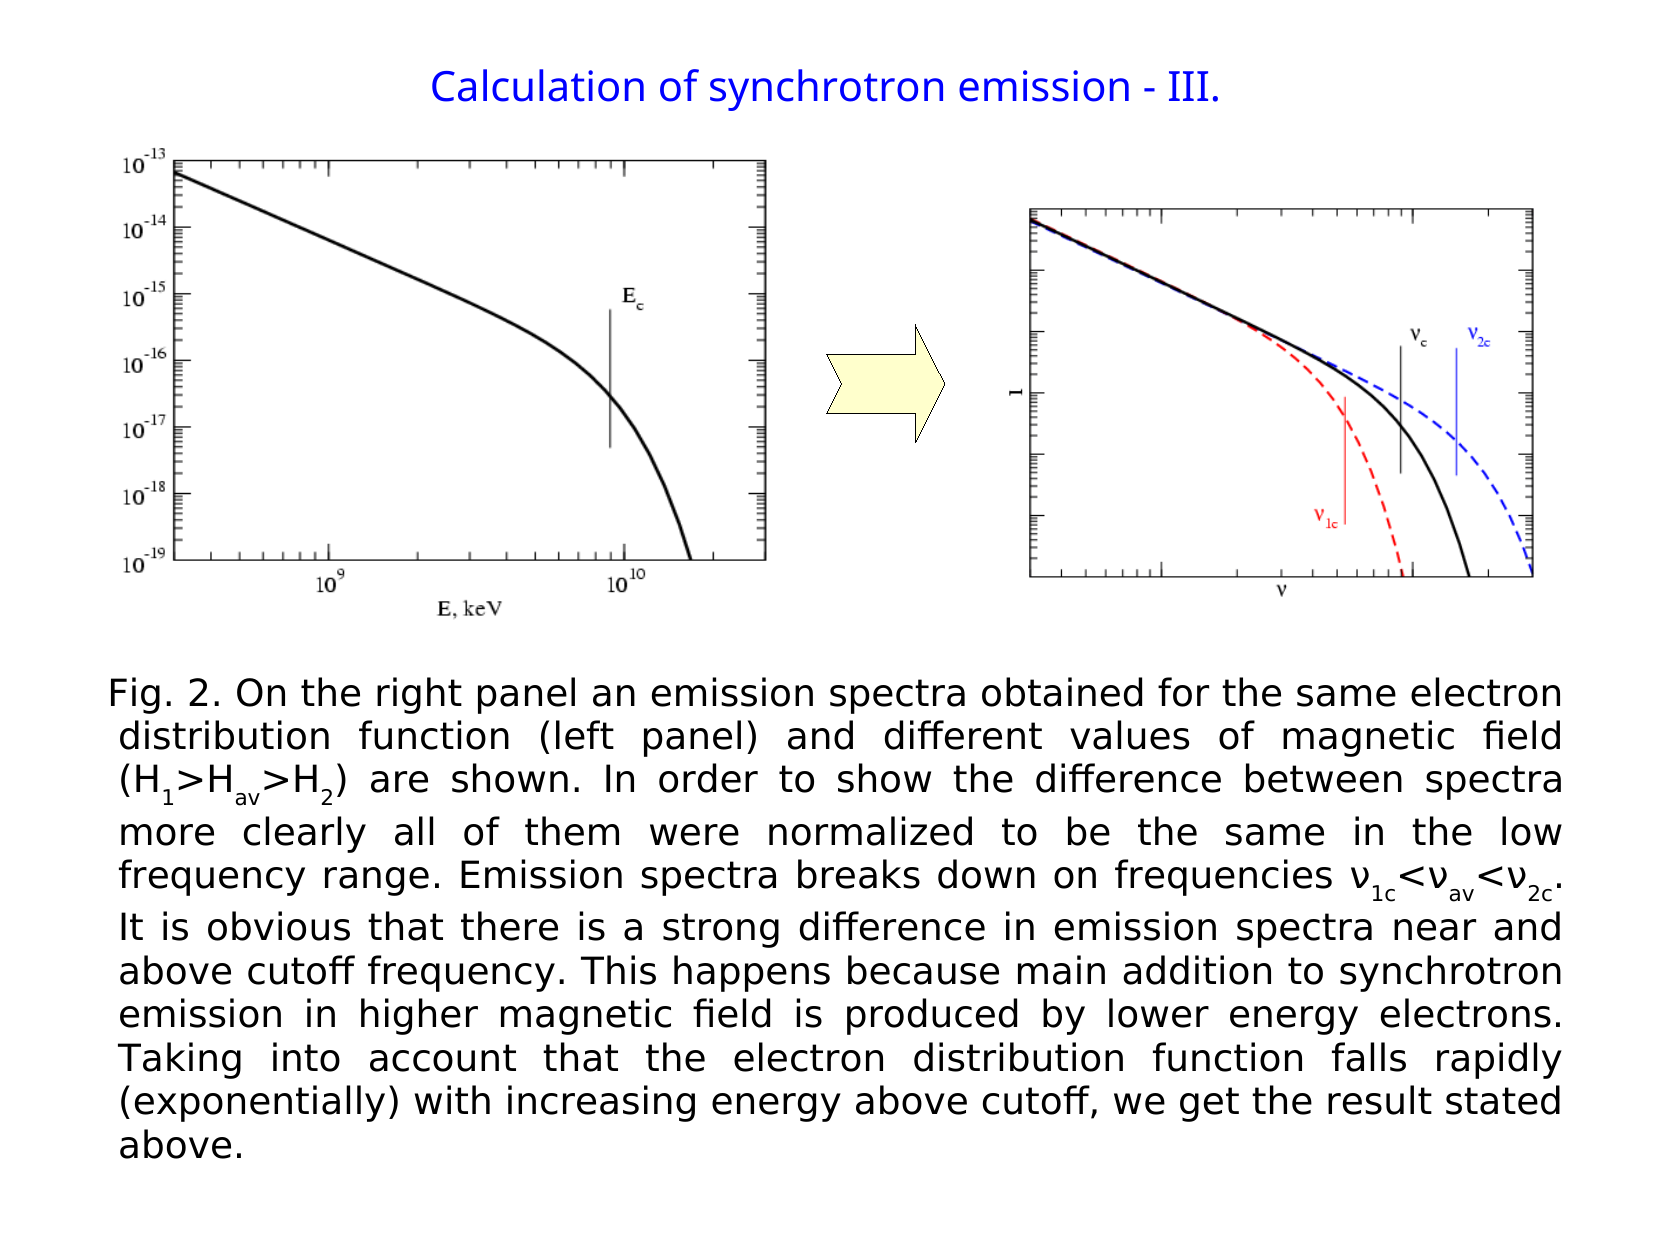

# Calculation of synchrotron emission - III.
 Fig. 2. On the right panel an emission spectra obtained for the same electron distribution function (left panel) and different values of magnetic field (H1>Hav>H2) are shown. In order to show the difference between spectra more clearly all of them were normalized to be the same in the low frequency range. Emission spectra breaks down on frequencies ν1c<νav<ν2c. It is obvious that there is a strong difference in emission spectra near and above cutoff frequency. This happens because main addition to synchrotron emission in higher magnetic field is produced by lower energy electrons. Taking into account that the electron distribution function falls rapidly (exponentially) with increasing energy above cutoff, we get the result stated above.